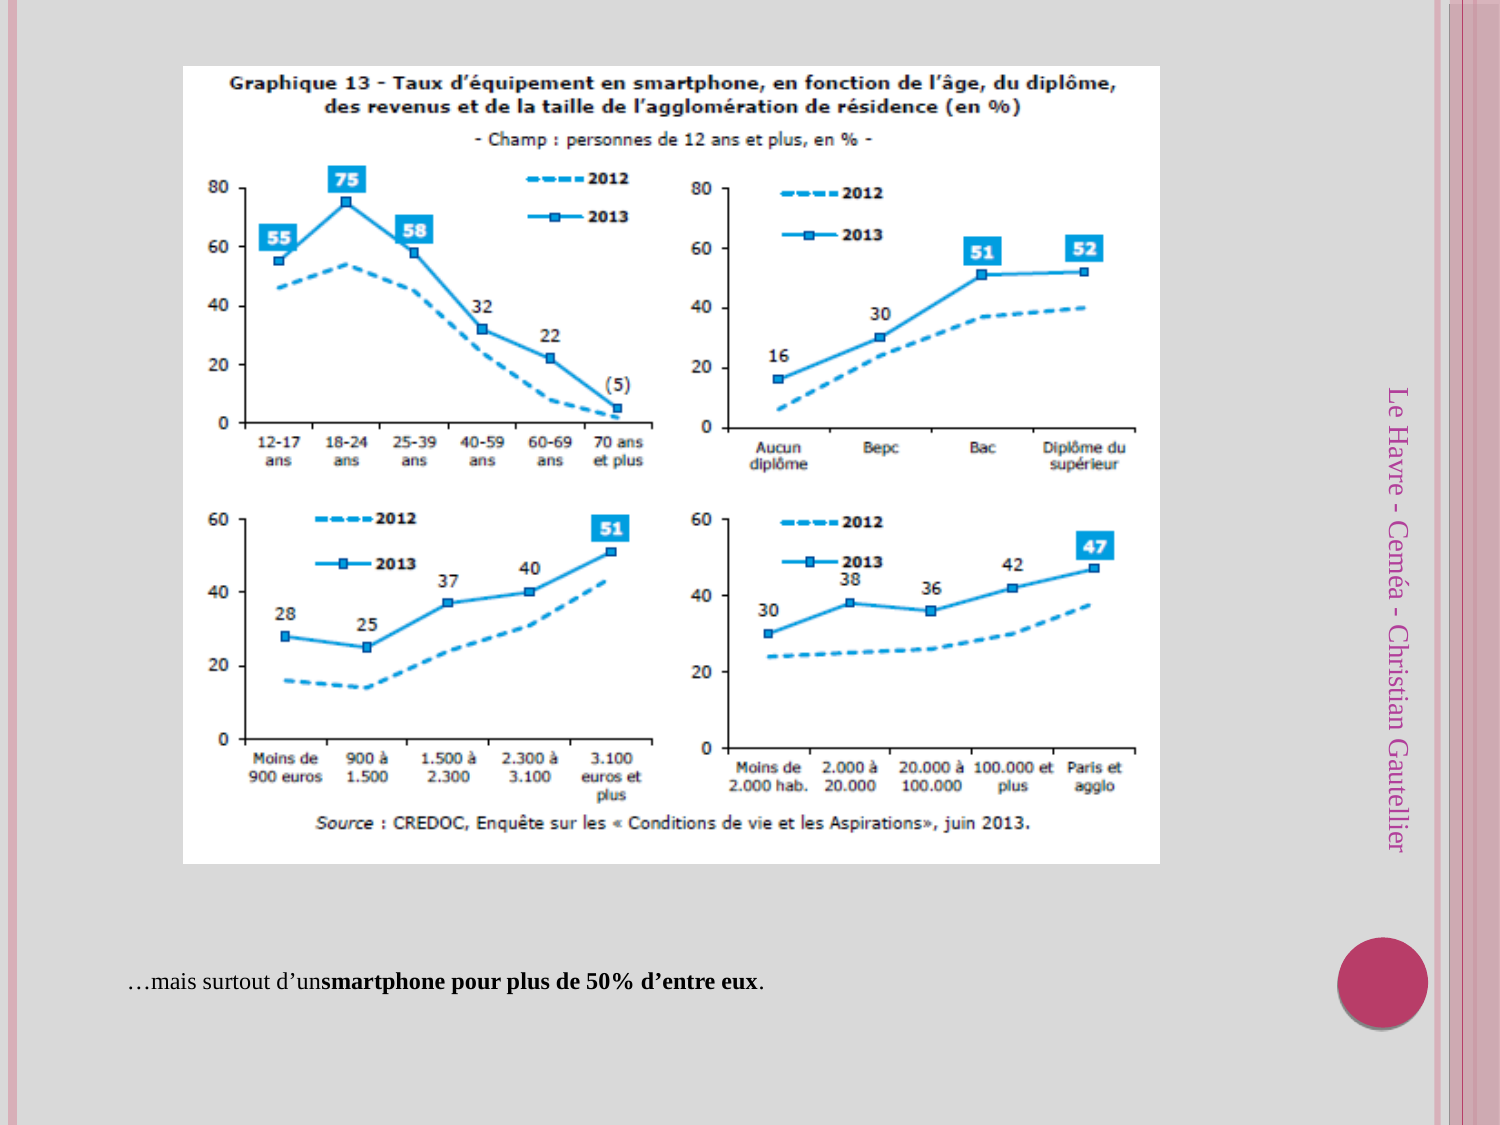

Le Havre - Ceméa - Christian Gautellier
…mais surtout d’unsmartphone pour plus de 50% d’entre eux.